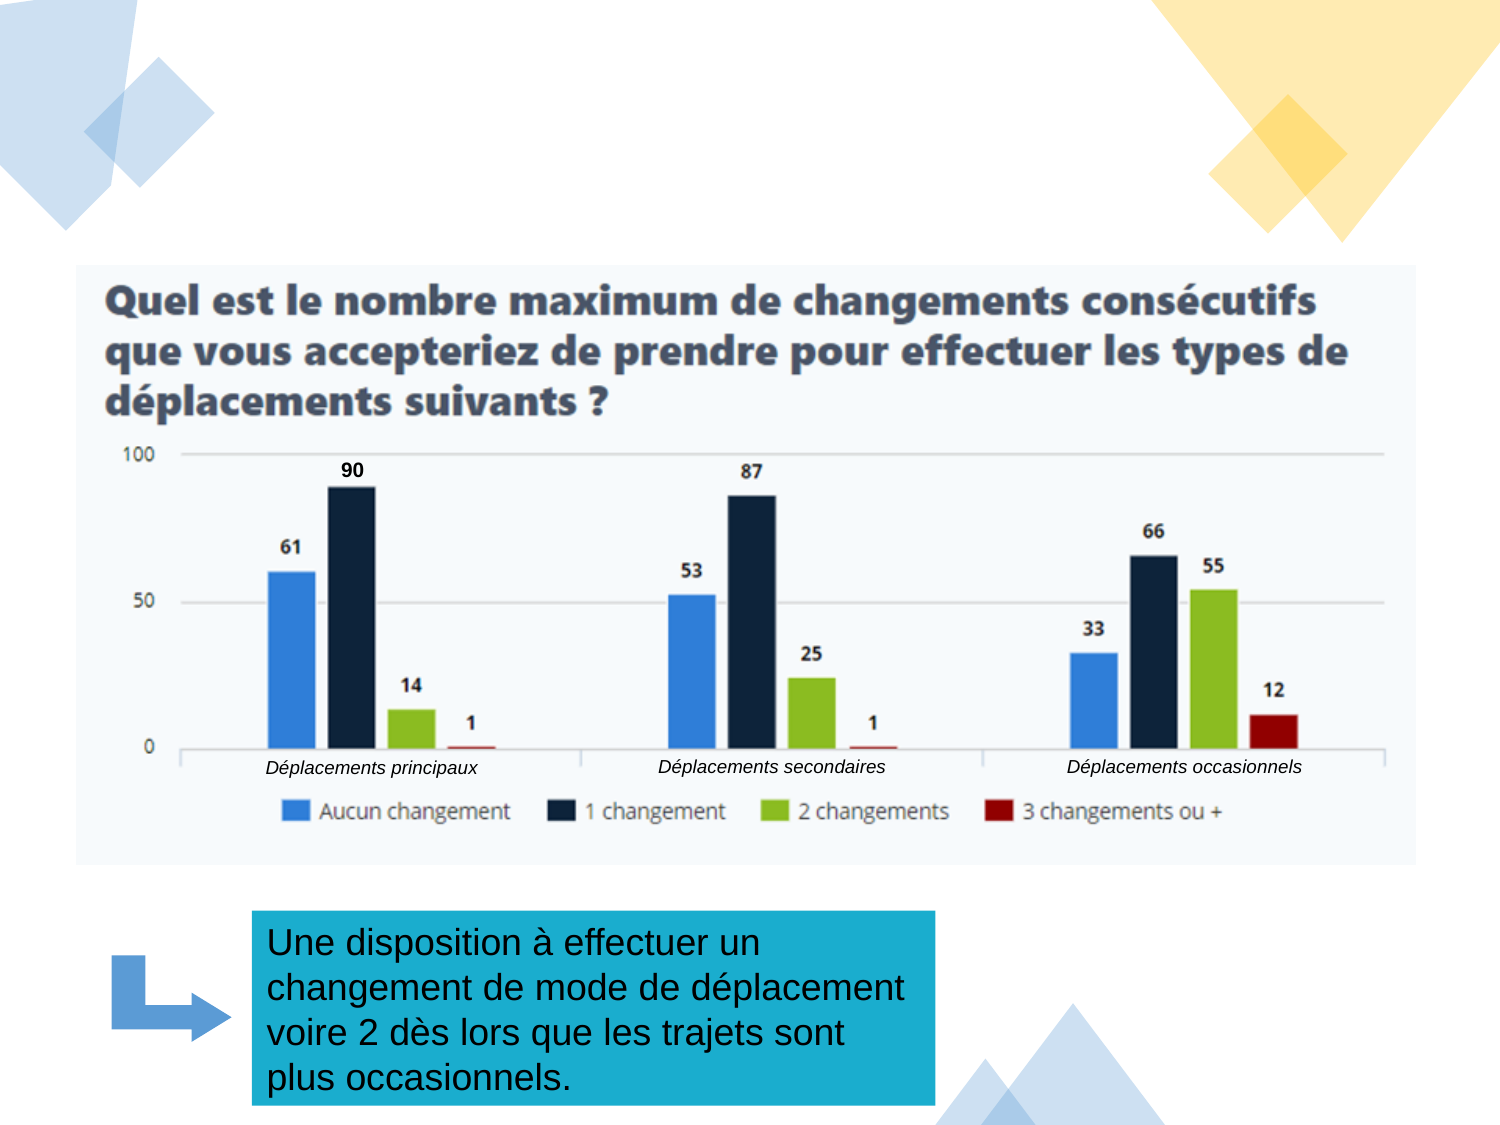

90
Déplacements principaux
Déplacements secondaires
Déplacements occasionnels
Déplacements secondaires
Déplacements occasionnels
Déplacements principaux
Une disposition à effectuer un changement de mode de déplacement voire 2 dès lors que les trajets sont plus occasionnels.